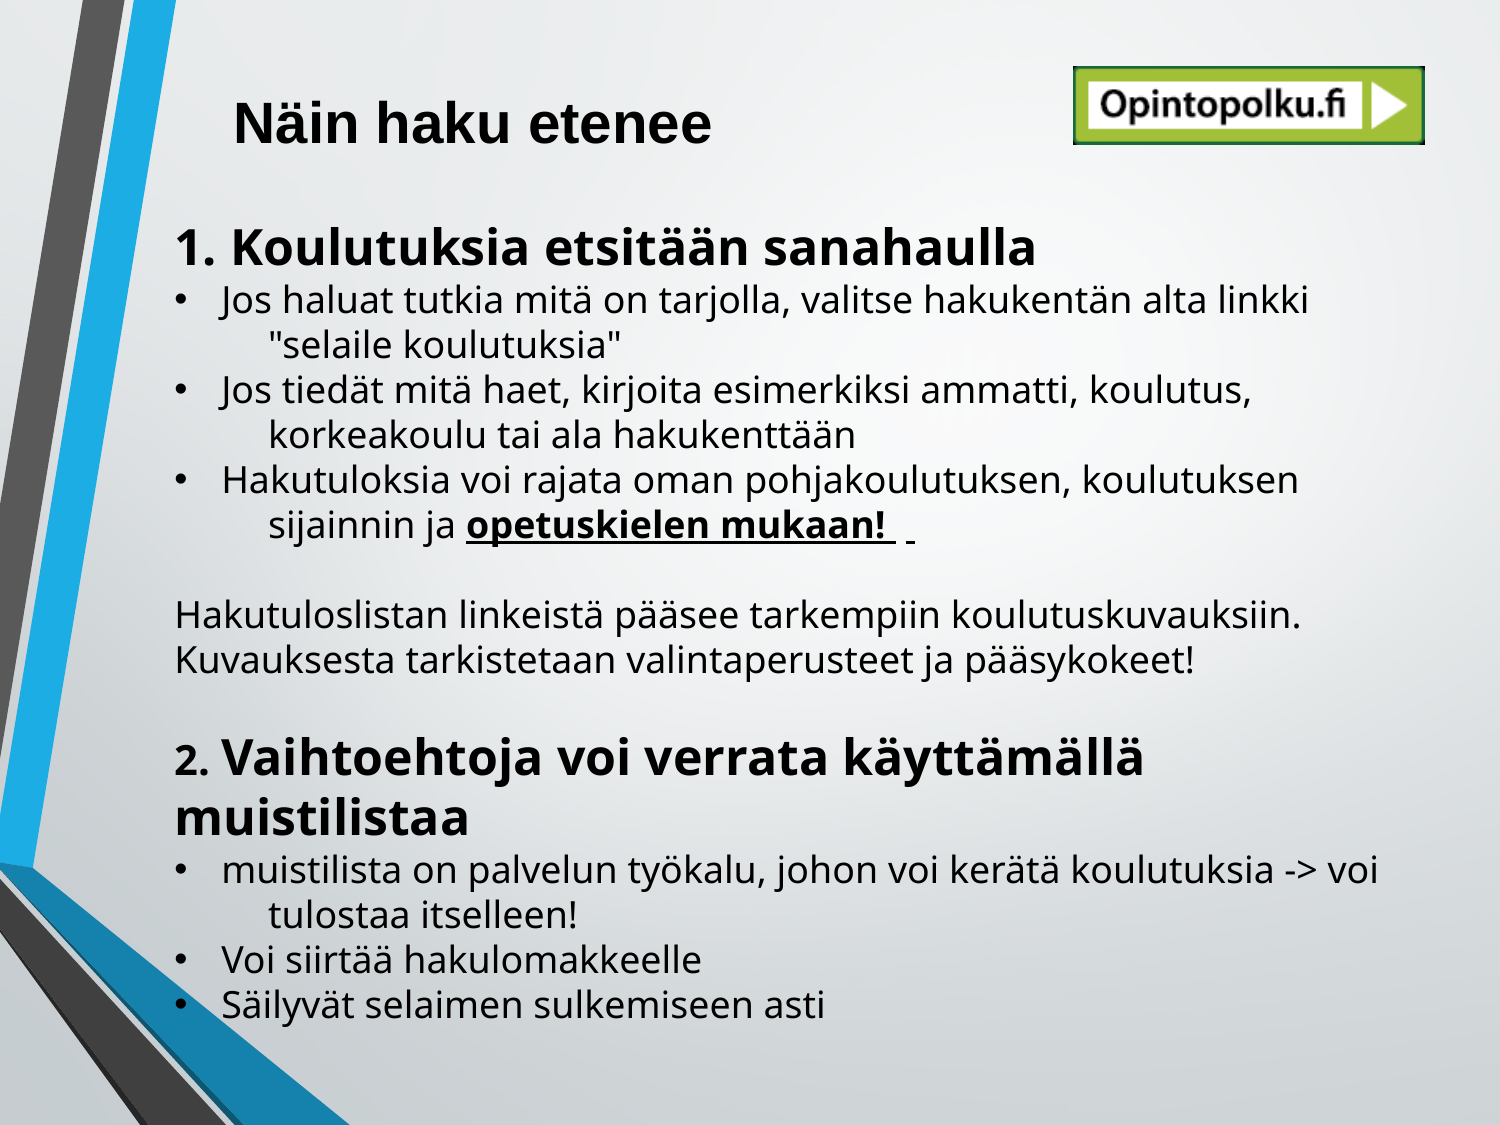

Näin haku etenee
Koulutuksia etsitään sanahaulla
Jos haluat tutkia mitä on tarjolla, valitse hakukentän alta linkki "selaile koulutuksia"
Jos tiedät mitä haet, kirjoita esimerkiksi ammatti, koulutus, korkeakoulu tai ala hakukenttään
Hakutuloksia voi rajata oman pohjakoulutuksen, koulutuksen sijainnin ja opetuskielen mukaan!
Hakutuloslistan linkeistä pääsee tarkempiin koulutuskuvauksiin. Kuvauksesta tarkistetaan valintaperusteet ja pääsykokeet!
2. Vaihtoehtoja voi verrata käyttämällä muistilistaa
muistilista on palvelun työkalu, johon voi kerätä koulutuksia -> voi tulostaa itselleen!
Voi siirtää hakulomakkeelle
Säilyvät selaimen sulkemiseen asti